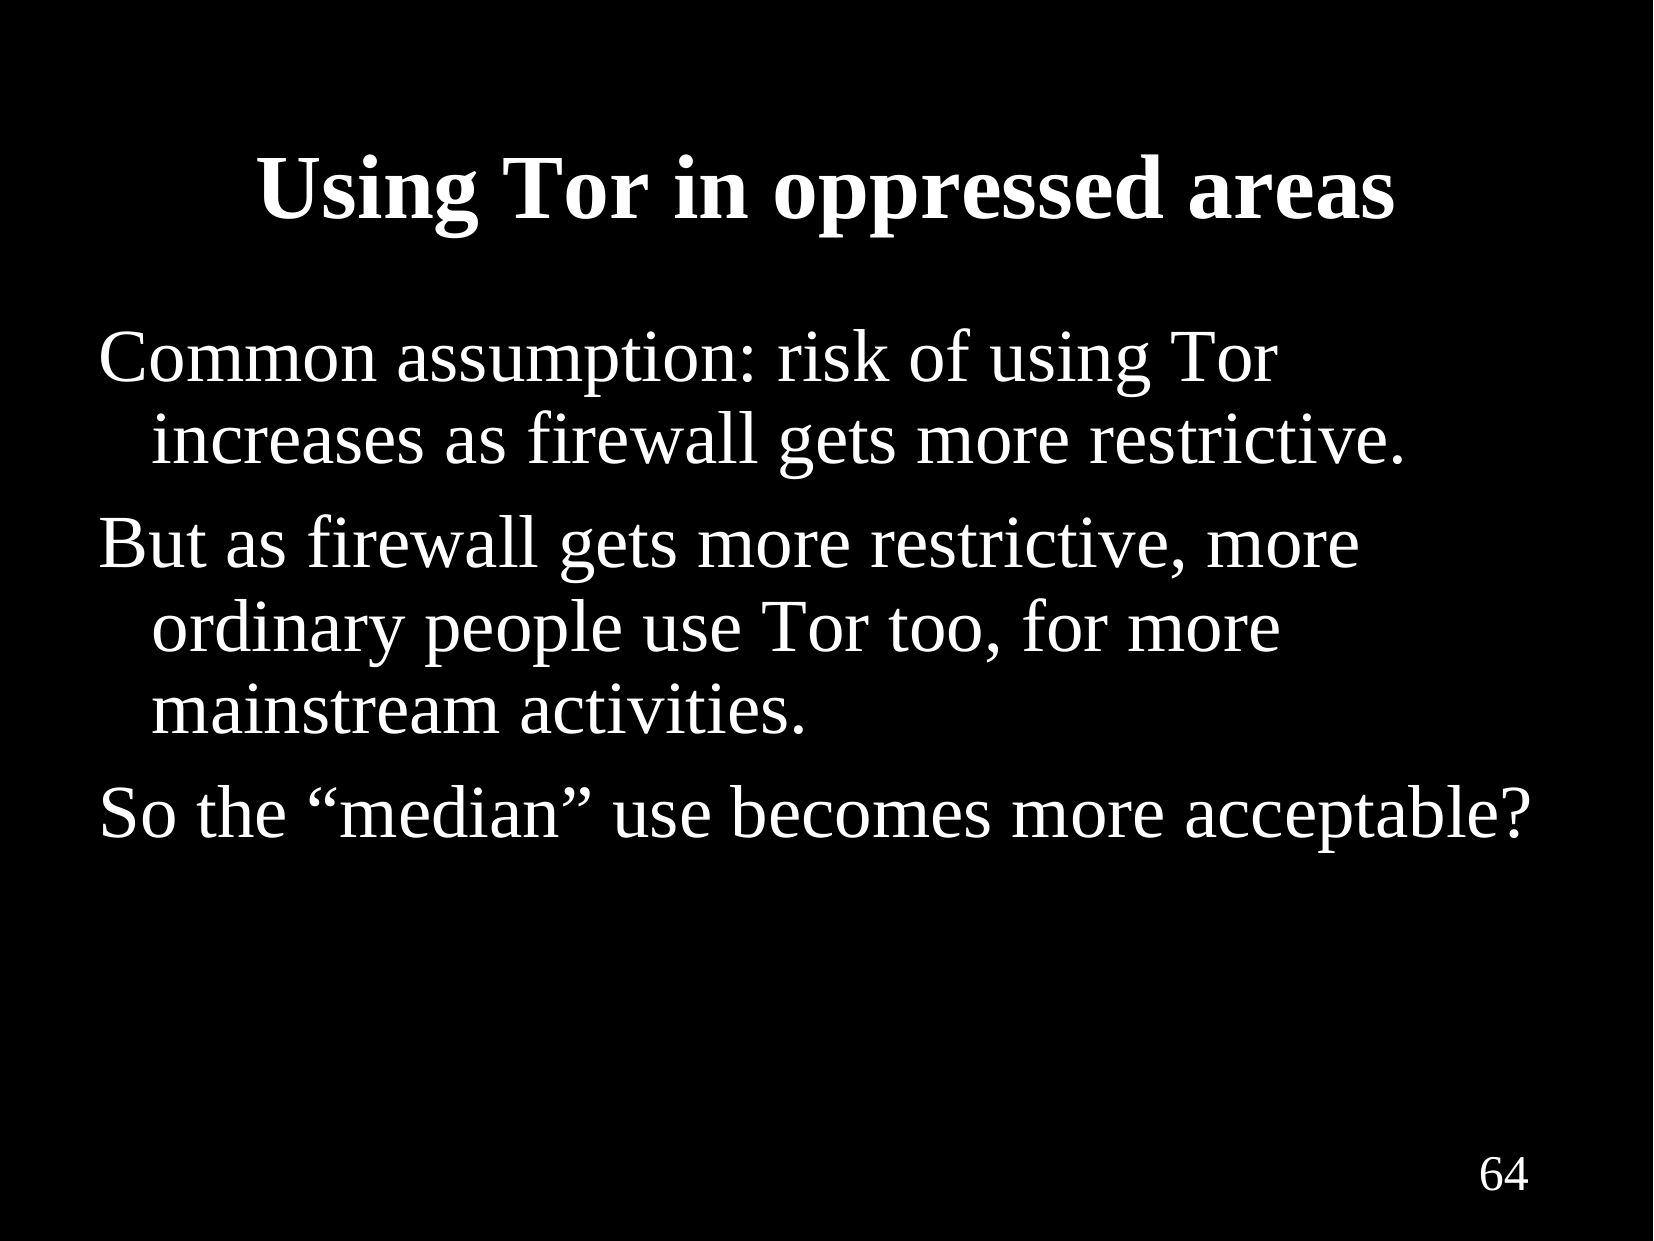

# Using Tor in oppressed areas
Common assumption: risk of using Tor increases as firewall gets more restrictive.
But as firewall gets more restrictive, more ordinary people use Tor too, for more mainstream activities.
So the “median” use becomes more acceptable?